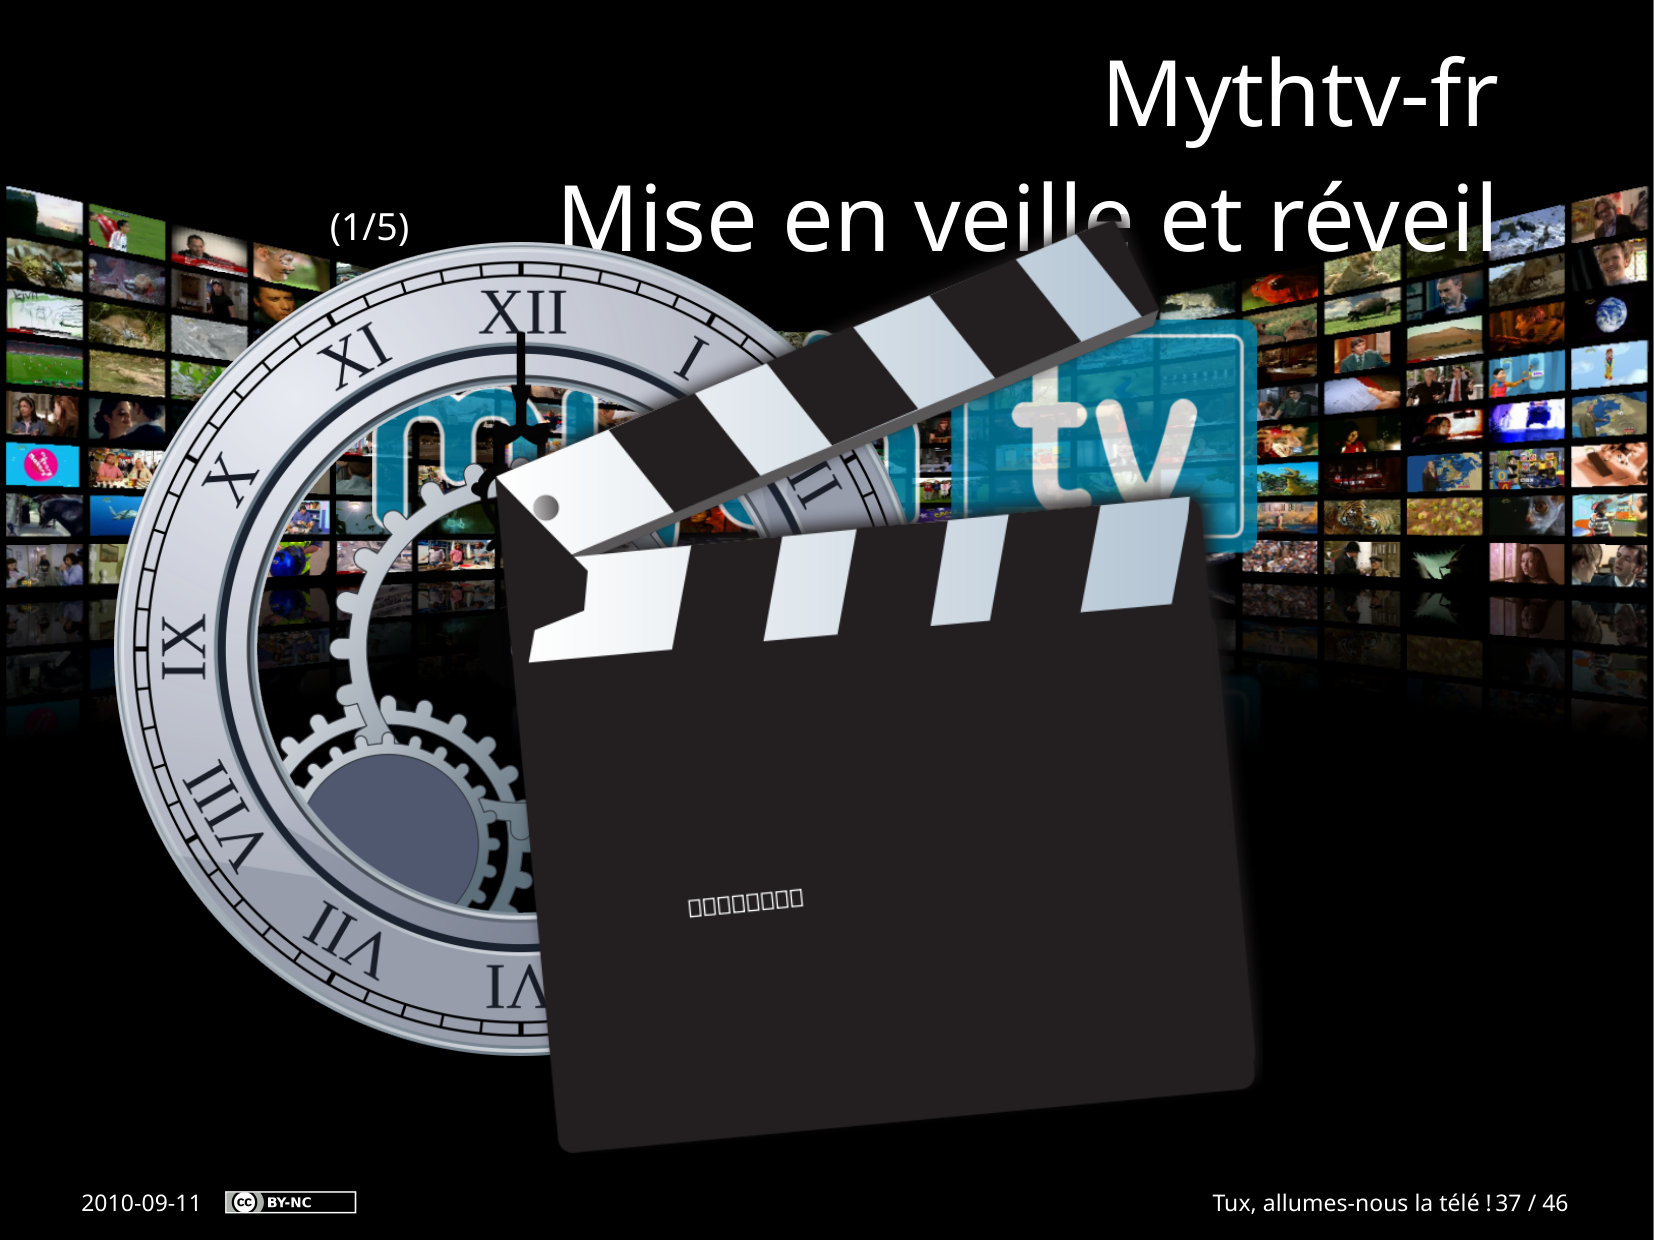

# Mythtv-fr Mise en veille et réveil
(1/5)
2010-09-11
Tux, allumes-nous la télé !
37